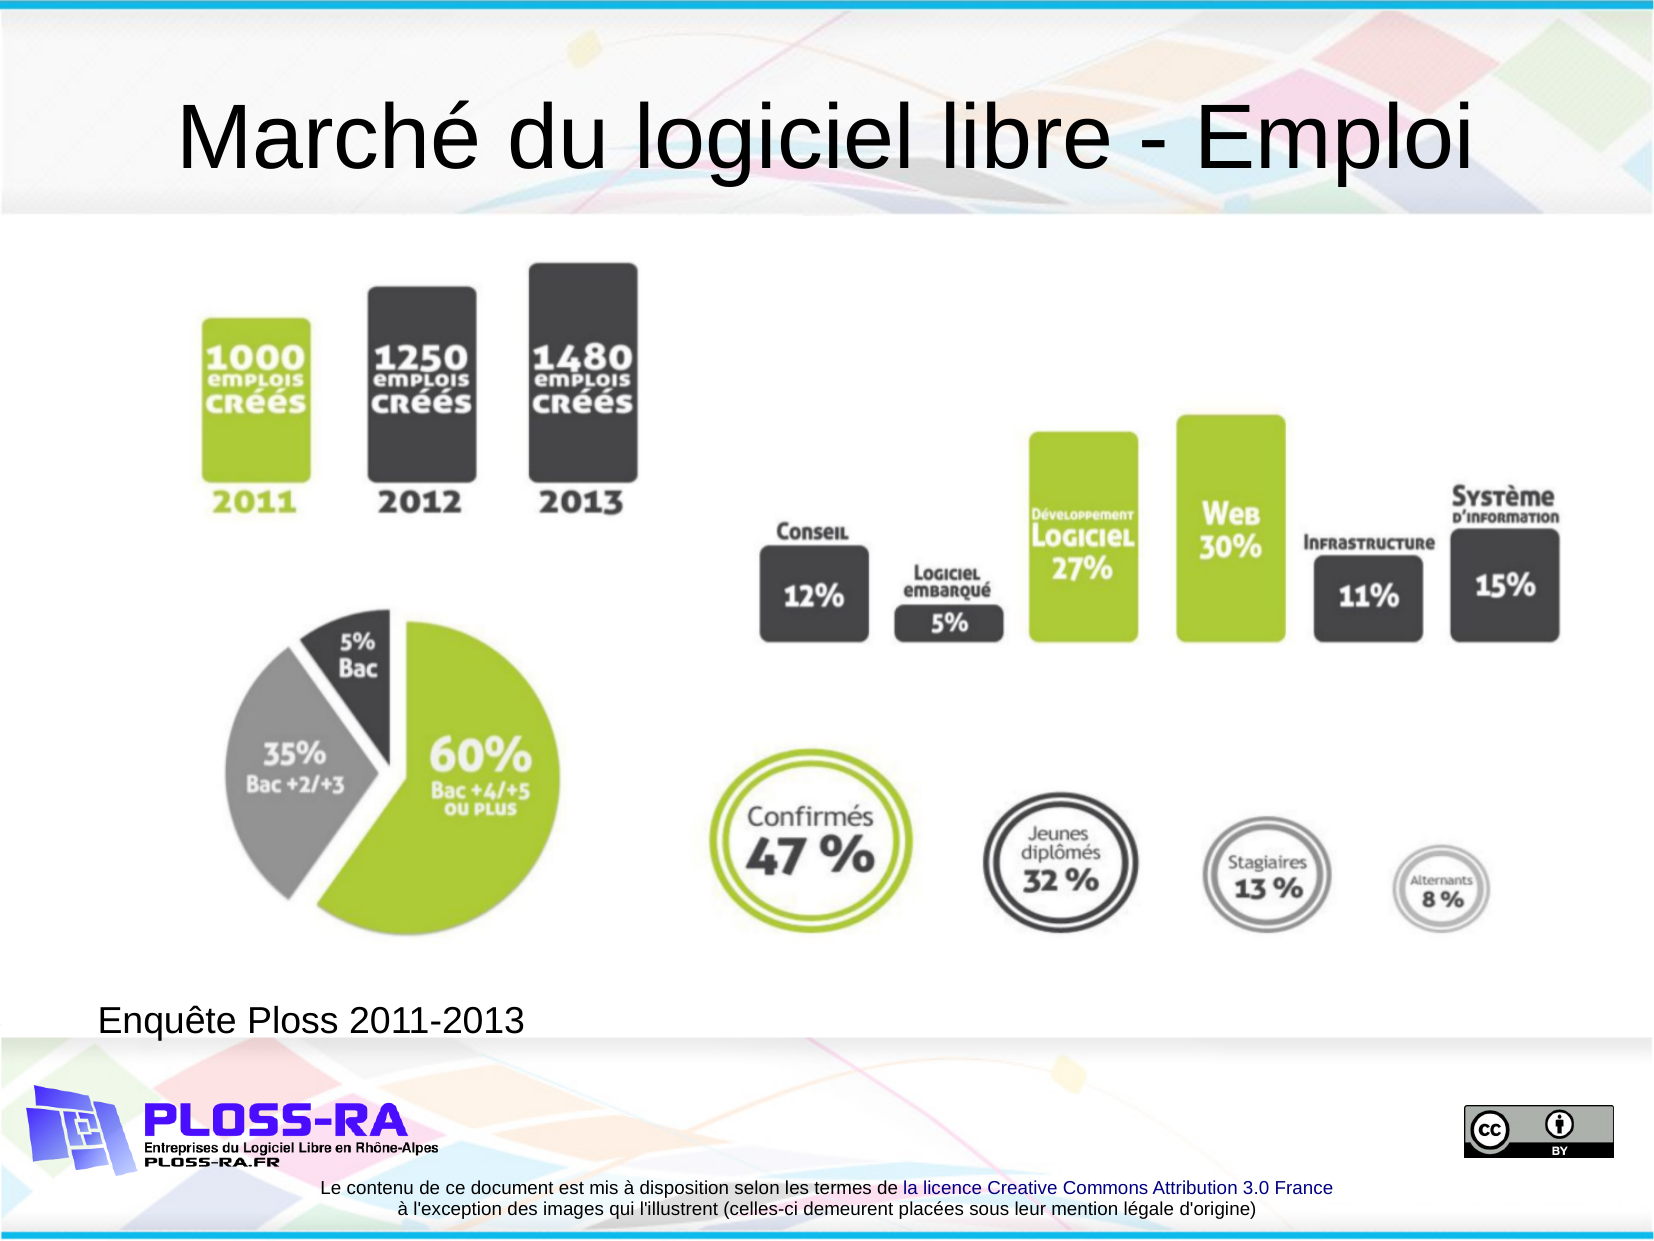

# Marché du logiciel libre - Emploi
Enquête Ploss 2011-2013